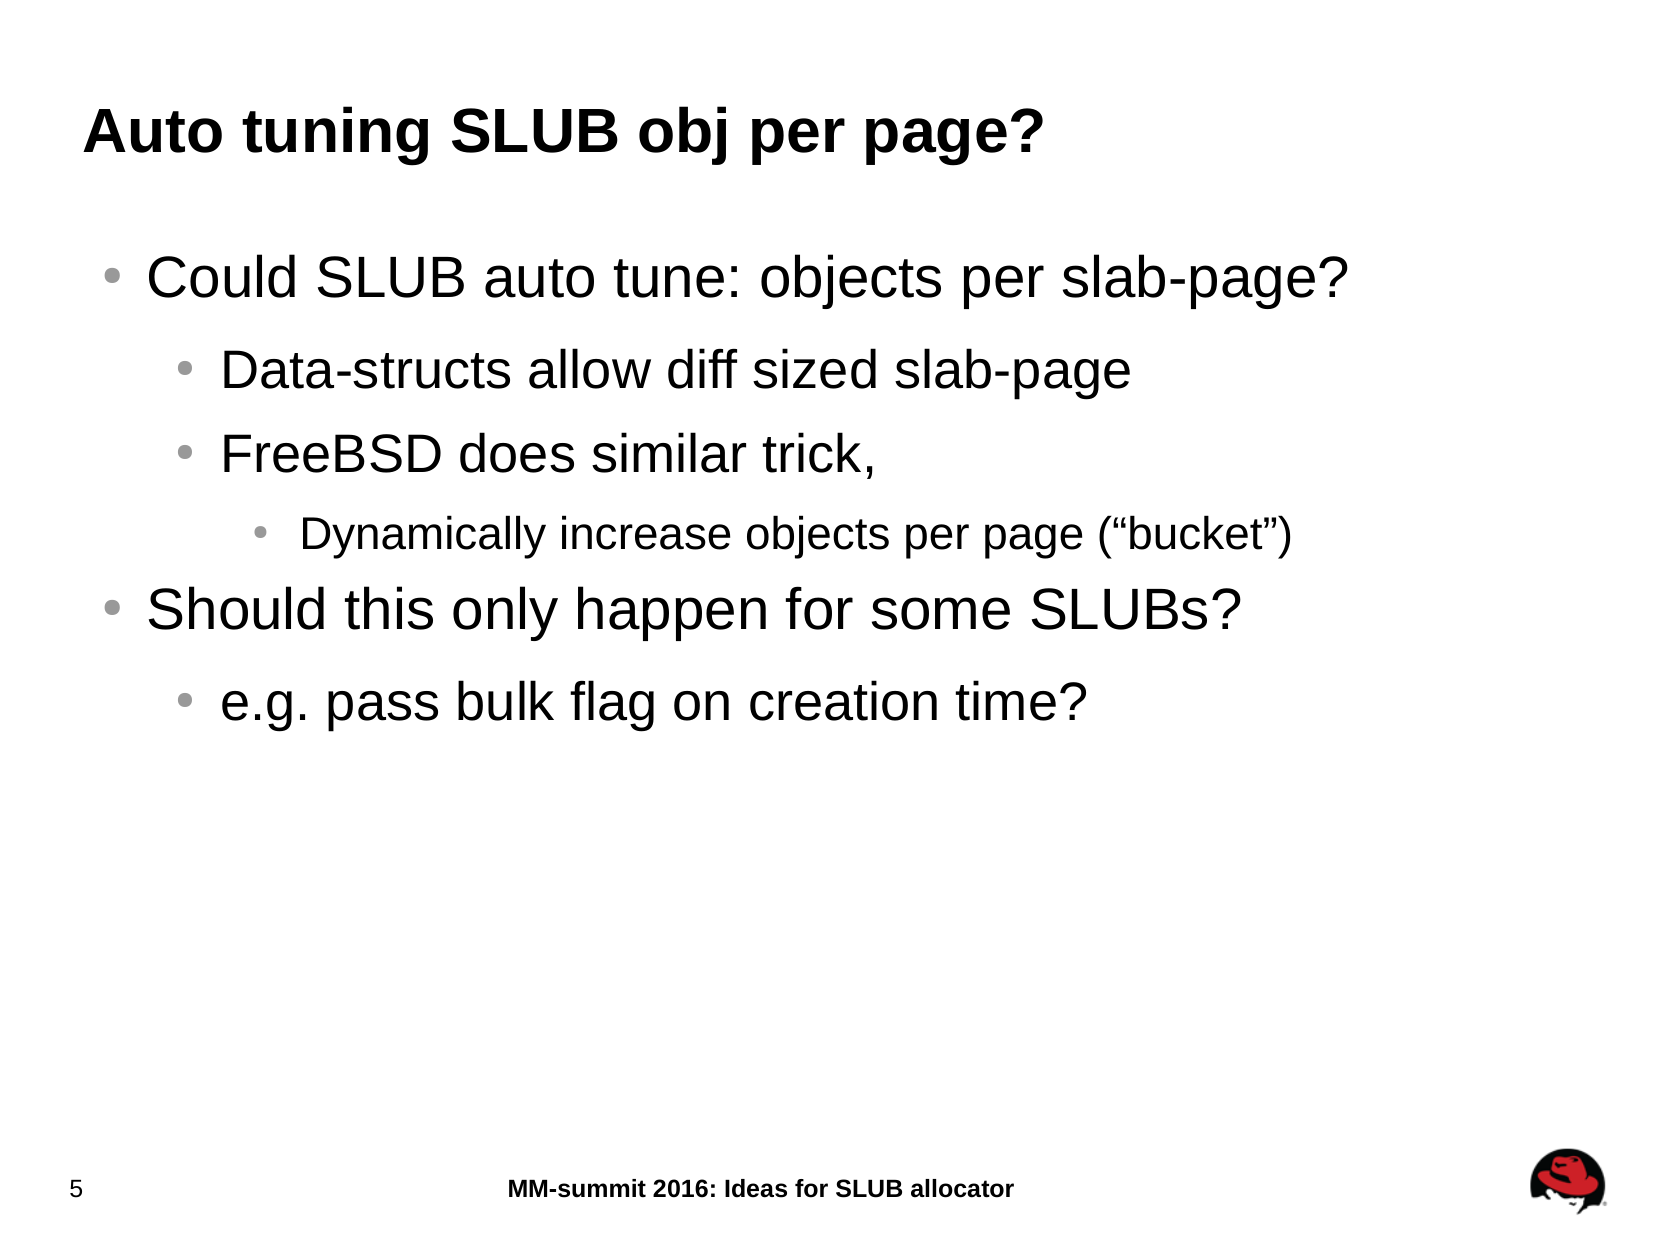

# Auto tuning SLUB obj per page?
Could SLUB auto tune: objects per slab-page?
Data-structs allow diff sized slab-page
FreeBSD does similar trick,
Dynamically increase objects per page (“bucket”)
Should this only happen for some SLUBs?
e.g. pass bulk flag on creation time?